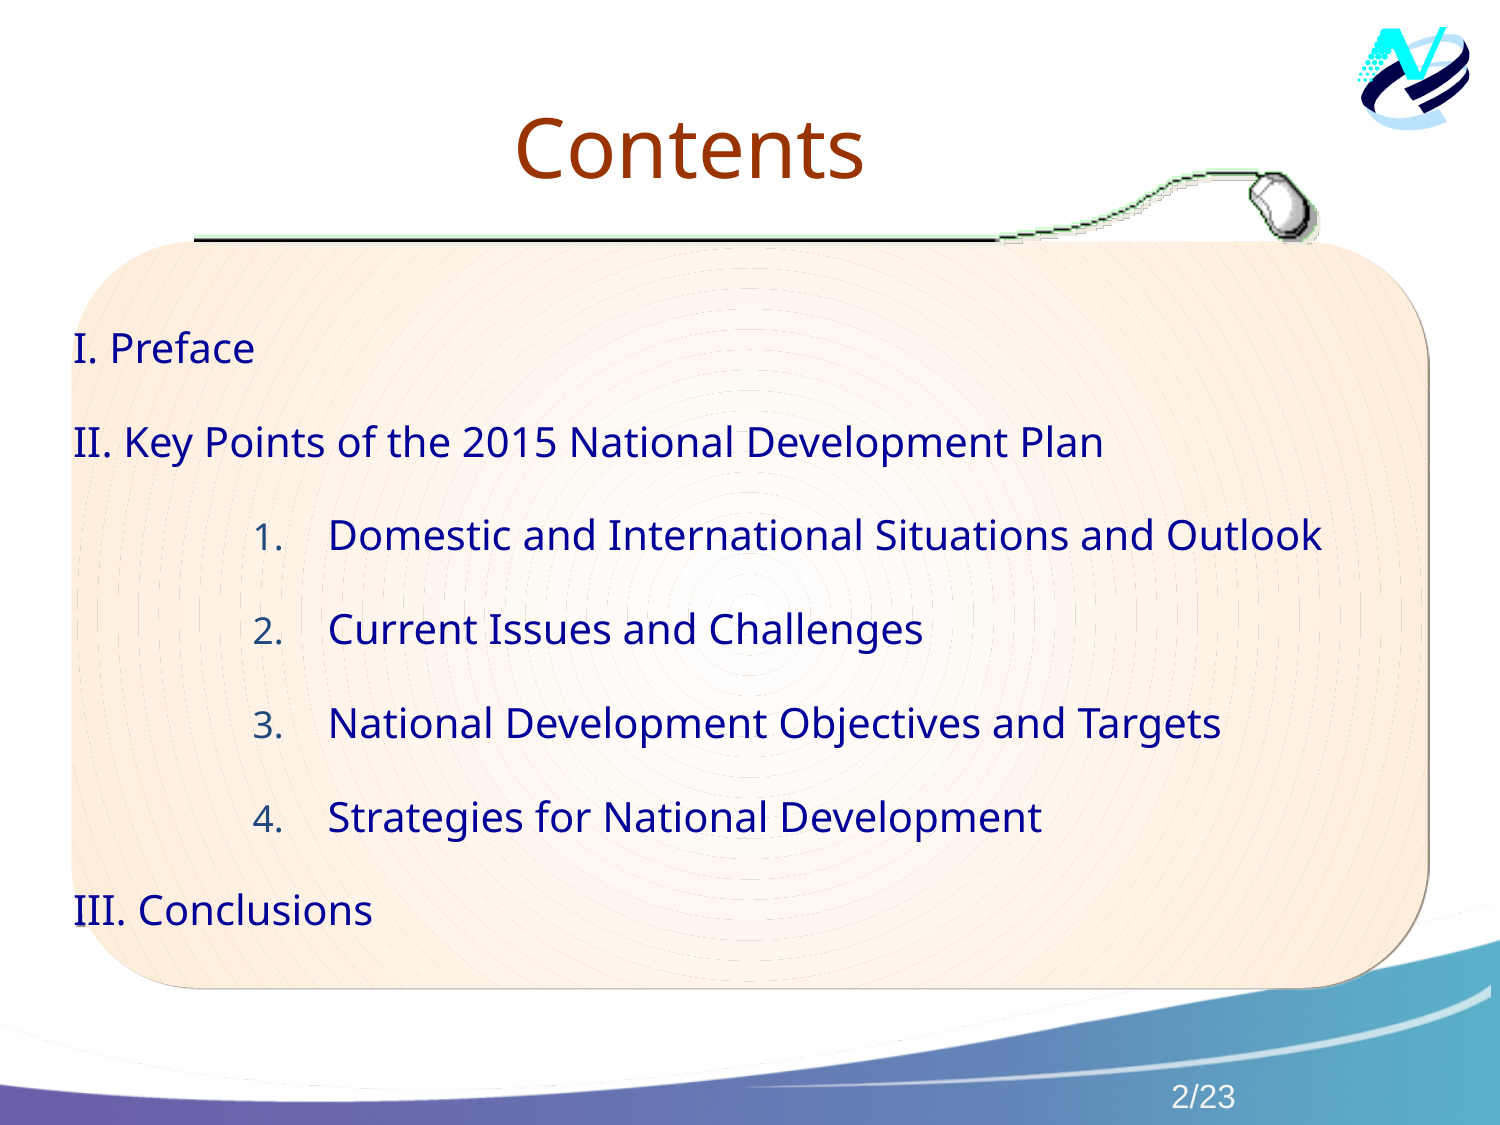

Contents
I. Preface
II. Key Points of the 2015 National Development Plan
Domestic and International Situations and Outlook
Current Issues and Challenges
National Development Objectives and Targets
Strategies for National Development
III. Conclusions